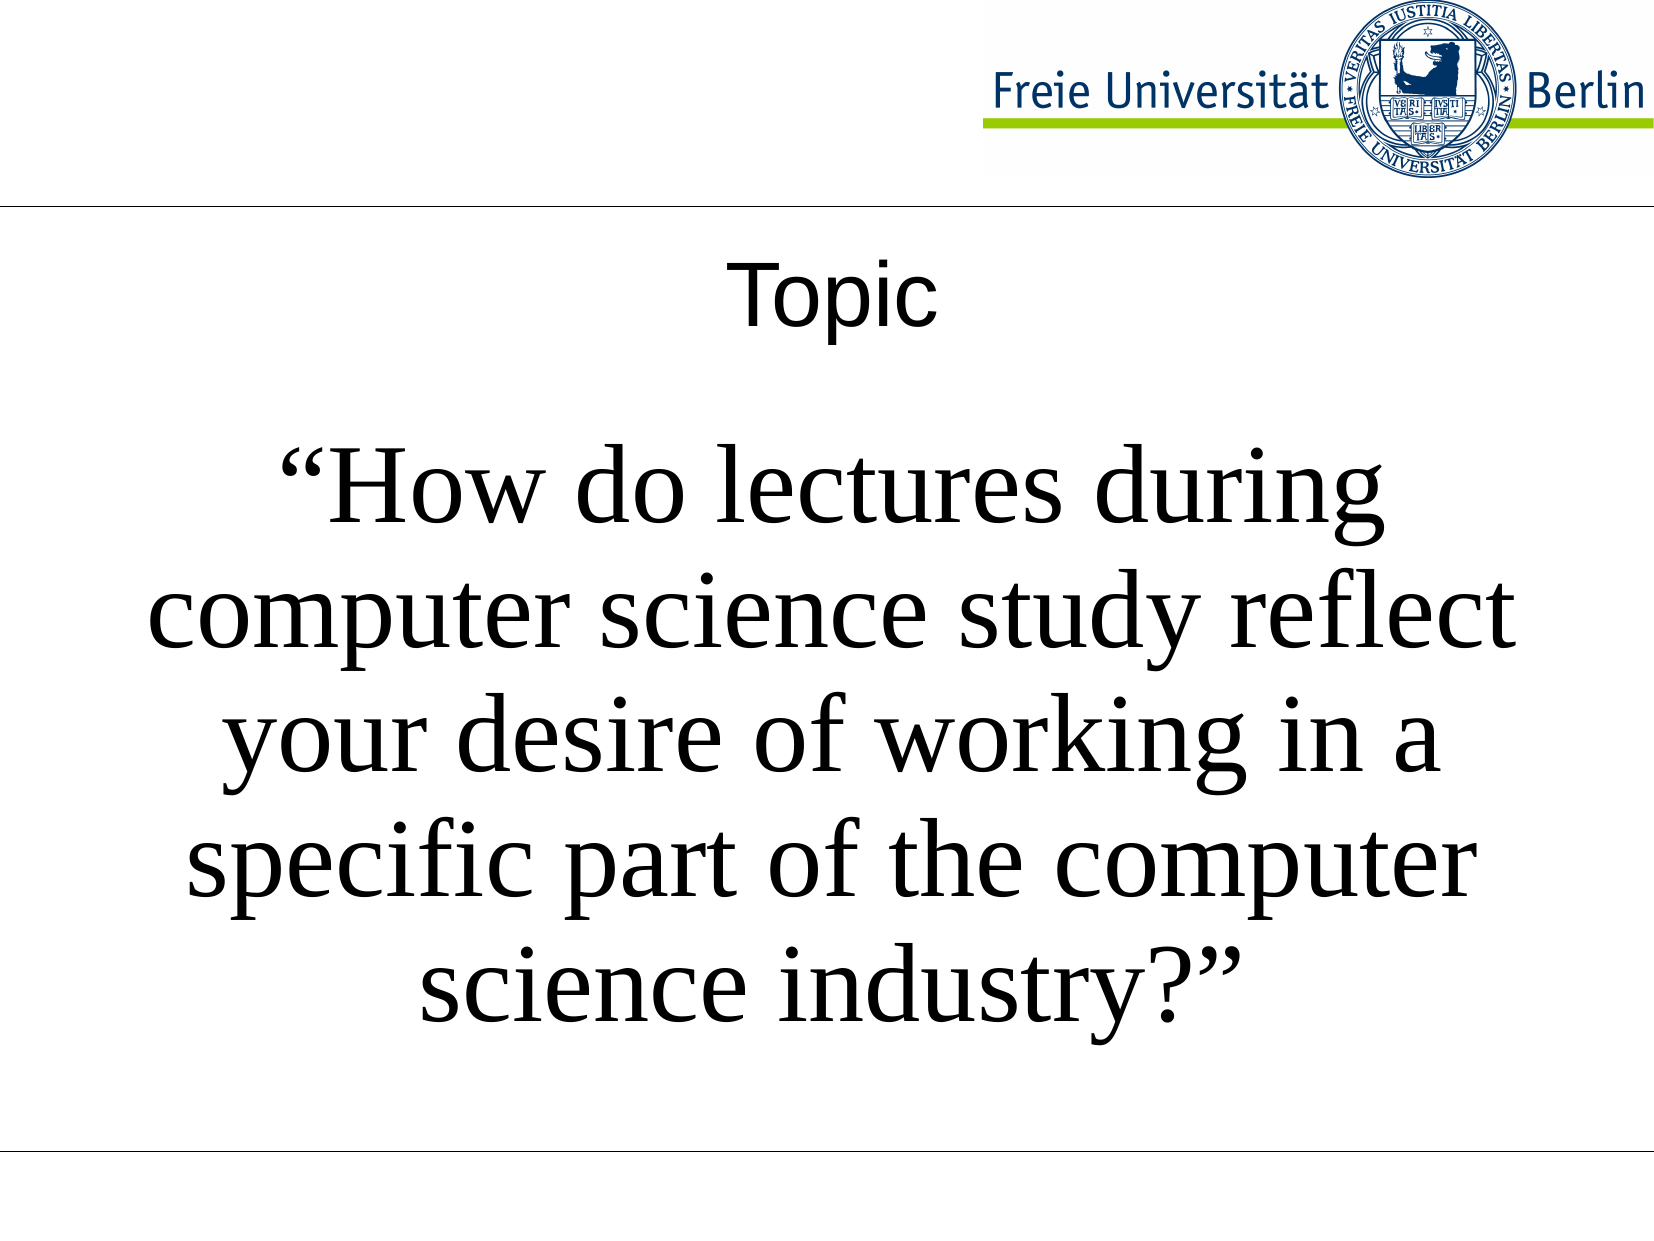

# Topic
“How do lectures during computer science study reflect your desire of working in a specific part of the computer science industry?”